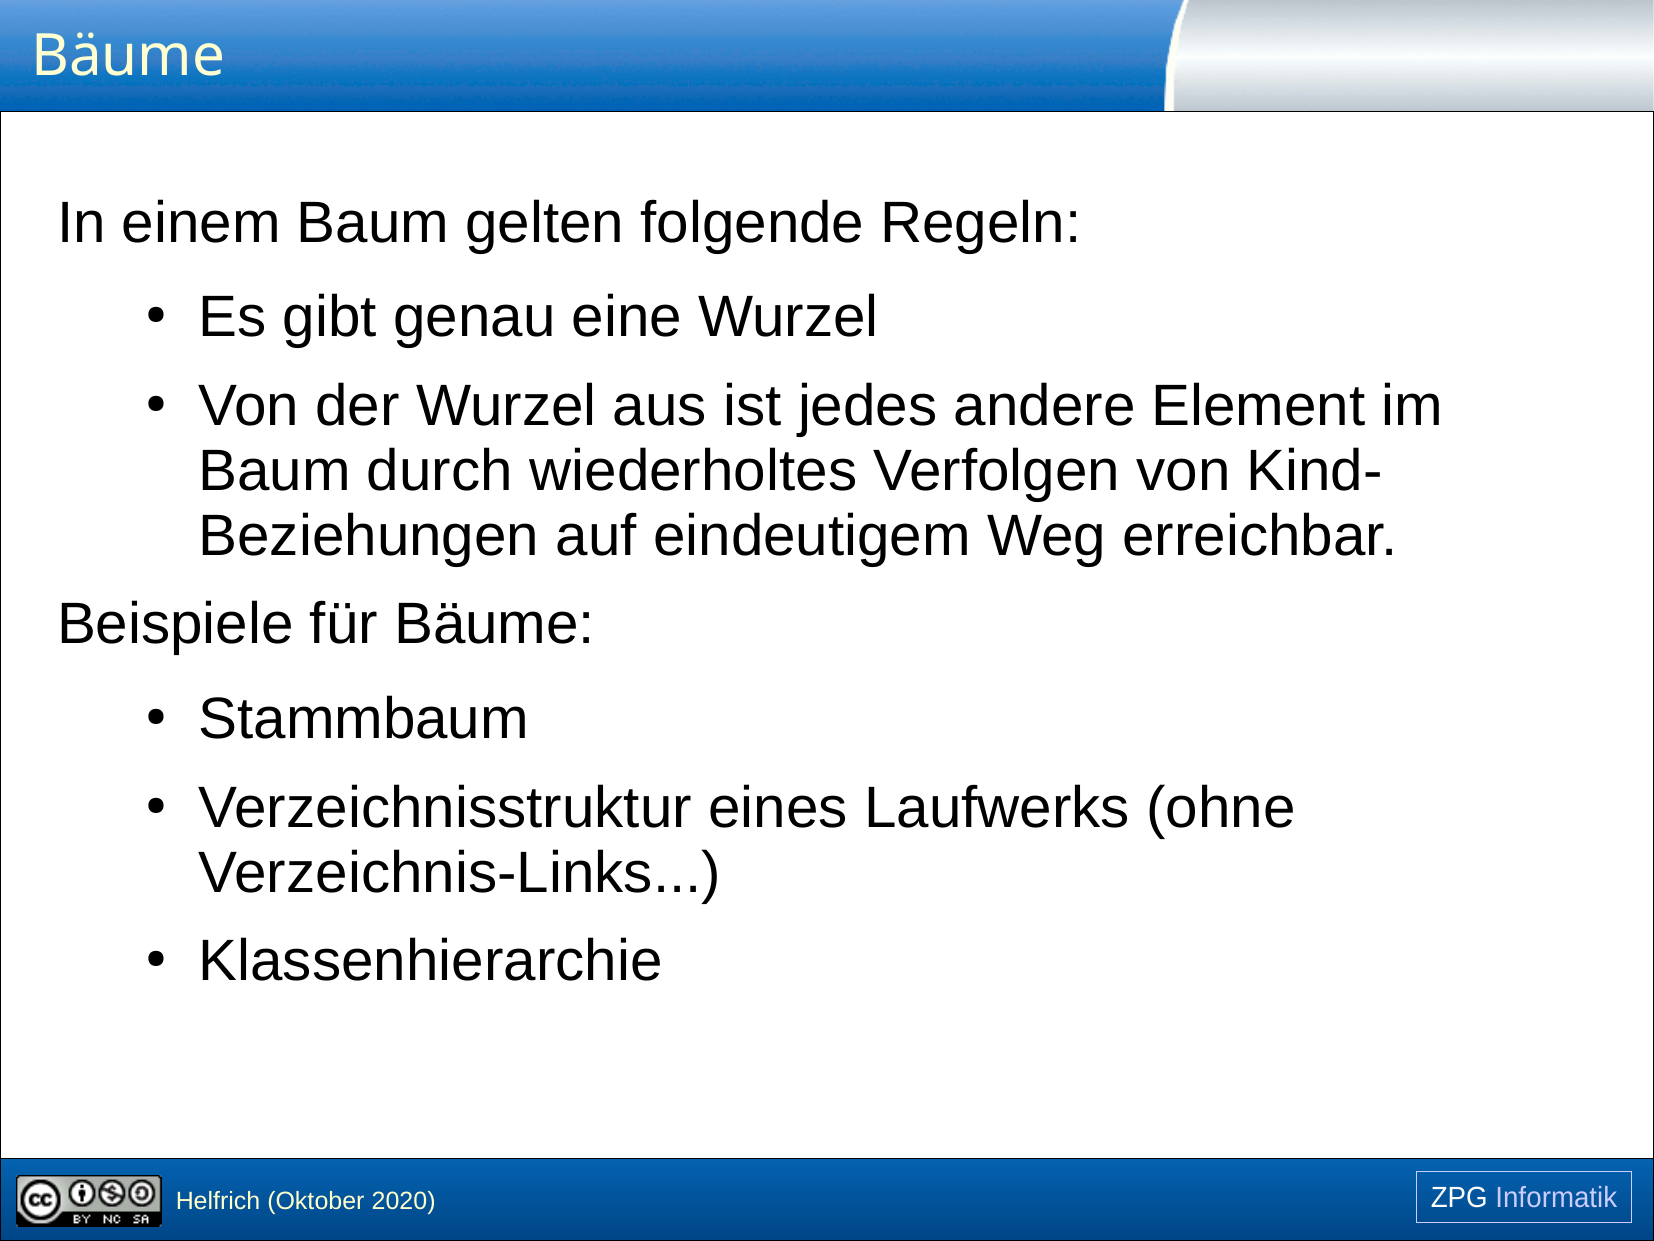

# Bäume
In einem Baum gelten folgende Regeln:
Es gibt genau eine Wurzel
Von der Wurzel aus ist jedes andere Element im Baum durch wiederholtes Verfolgen von Kind-Beziehungen auf eindeutigem Weg erreichbar.
Beispiele für Bäume:
Stammbaum
Verzeichnisstruktur eines Laufwerks (ohne Verzeichnis-Links...)
Klassenhierarchie